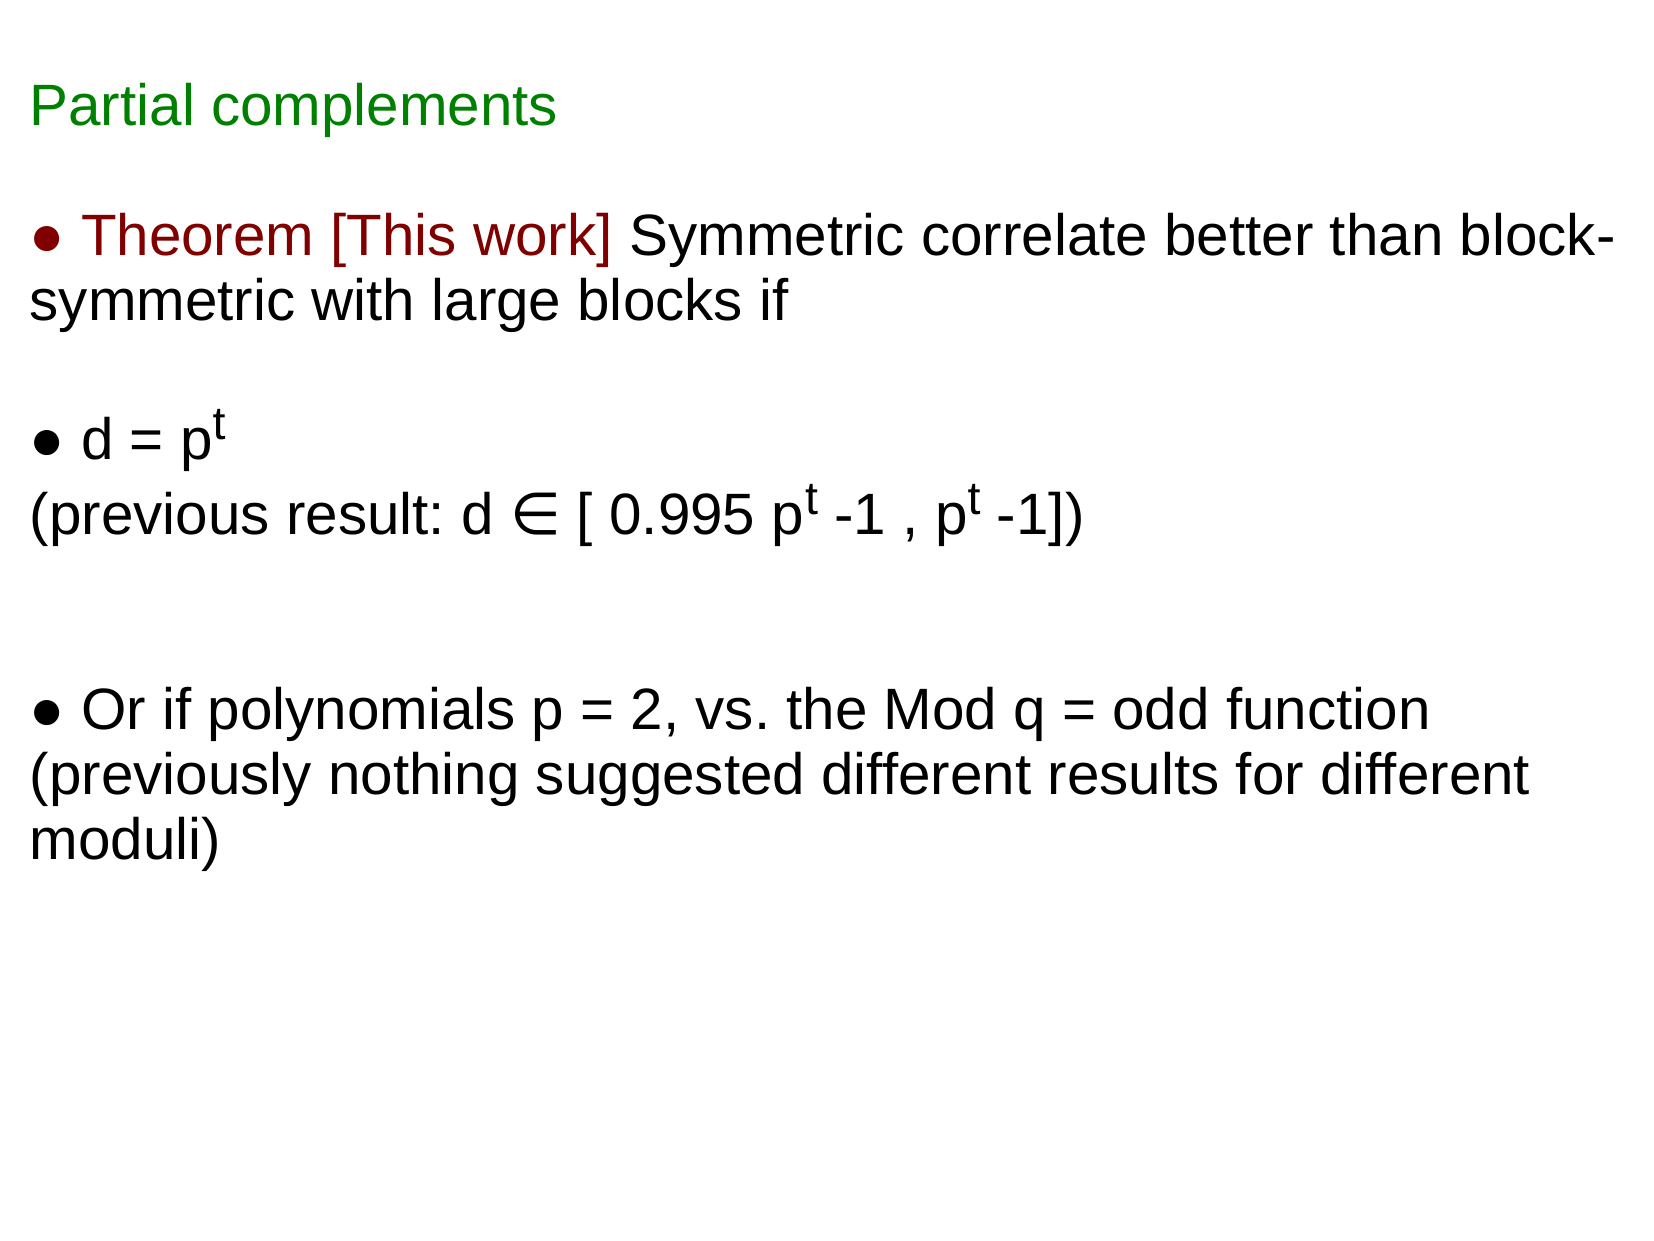

Partial complements
● Theorem [This work] Symmetric correlate better than block-symmetric with large blocks if
● d = pt
(previous result: d ∈ [ 0.995 pt -1 , pt -1])
● Or if polynomials p = 2, vs. the Mod q = odd function
(previously nothing suggested different results for different moduli)
#